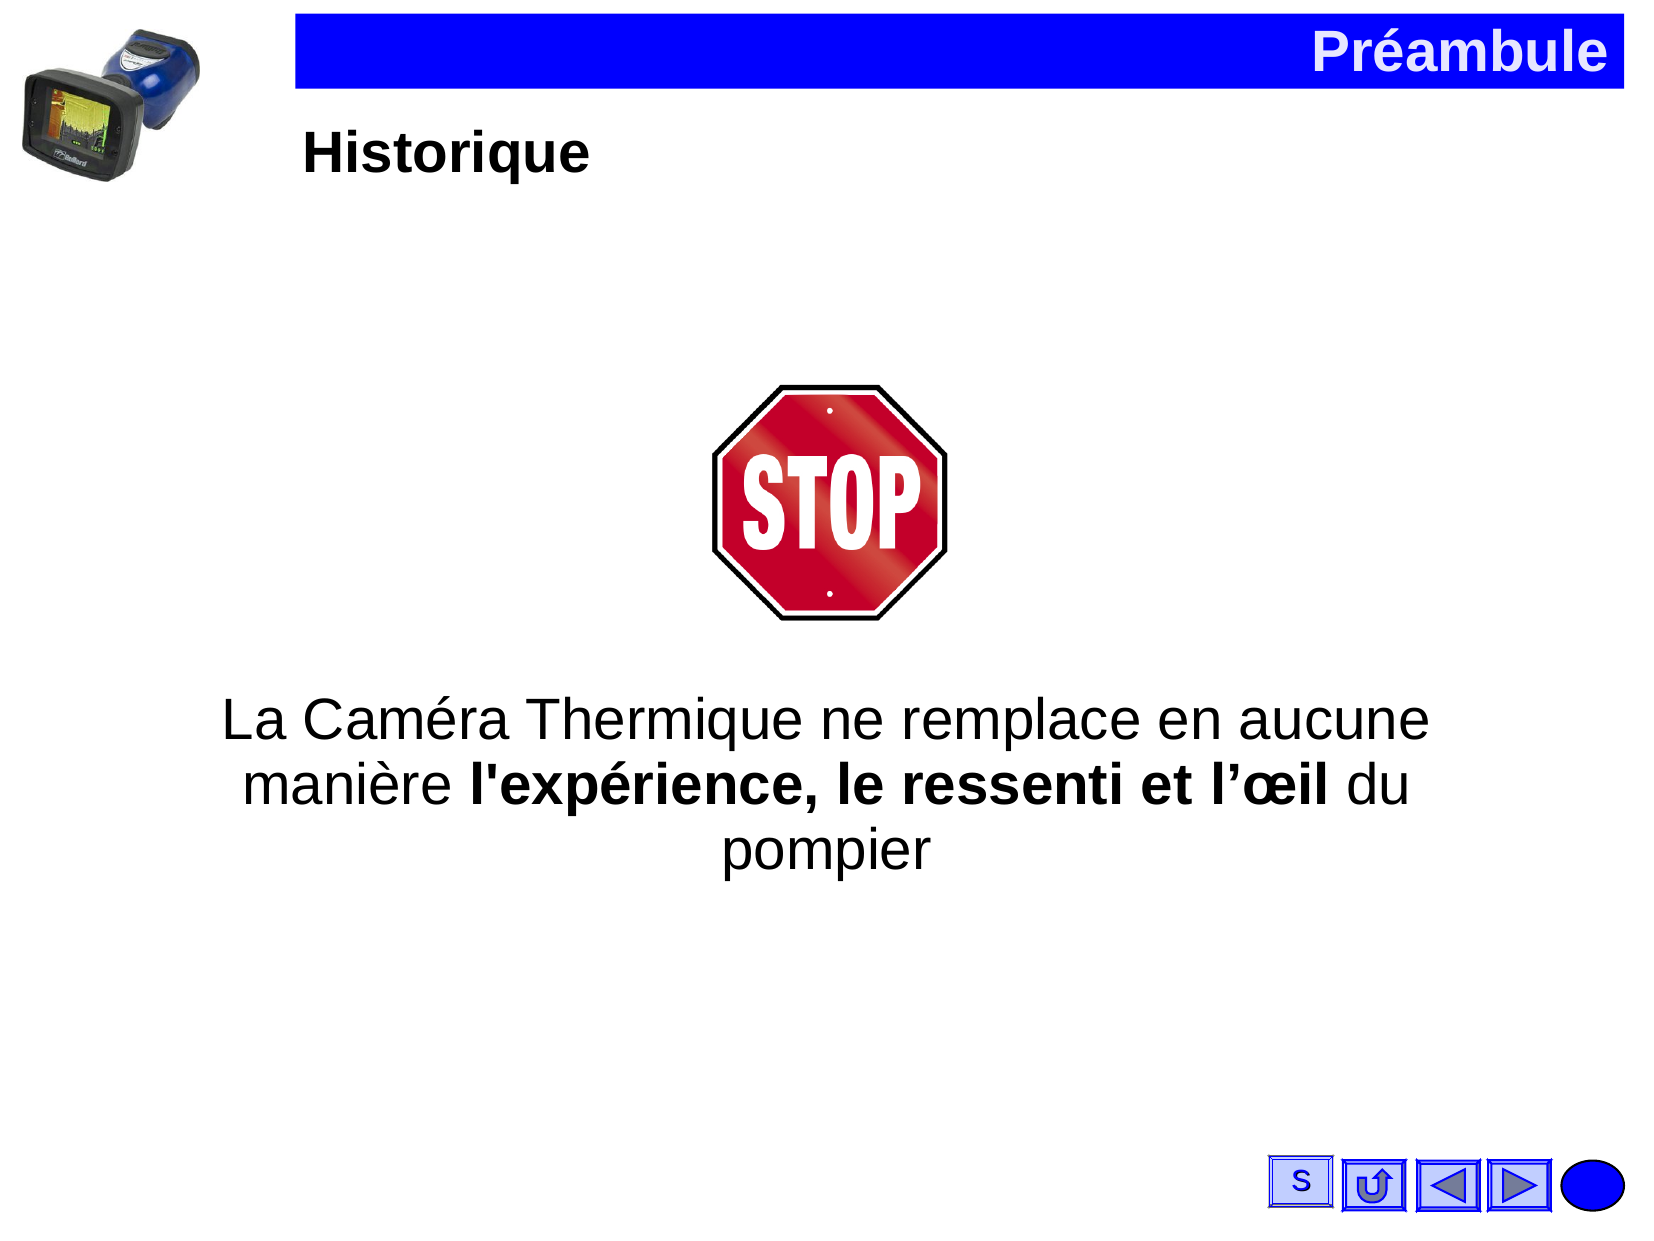

Préambule
Historique
La Caméra Thermique ne remplace en aucune manière l'expérience, le ressenti et l’œil du pompier